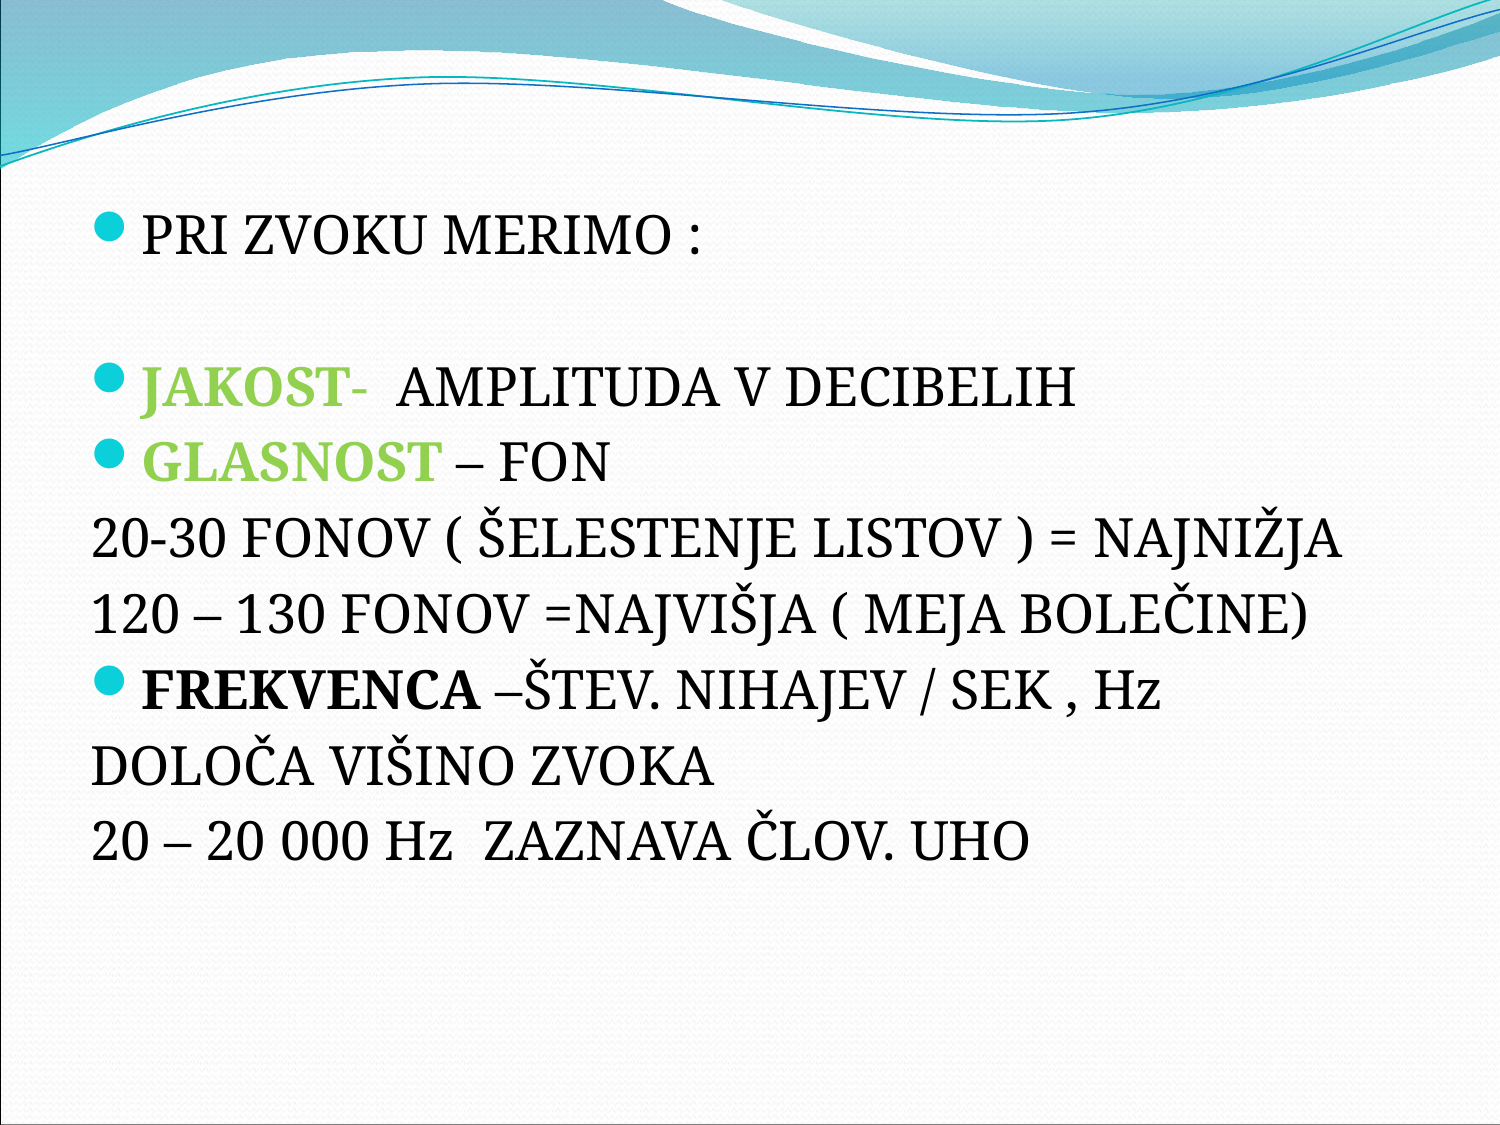

#
PRI ZVOKU MERIMO :
JAKOST- AMPLITUDA V DECIBELIH
GLASNOST – FON
20-30 FONOV ( ŠELESTENJE LISTOV ) = NAJNIŽJA
120 – 130 FONOV =NAJVIŠJA ( MEJA BOLEČINE)
FREKVENCA –ŠTEV. NIHAJEV / SEK , Hz
DOLOČA VIŠINO ZVOKA
20 – 20 000 Hz ZAZNAVA ČLOV. UHO